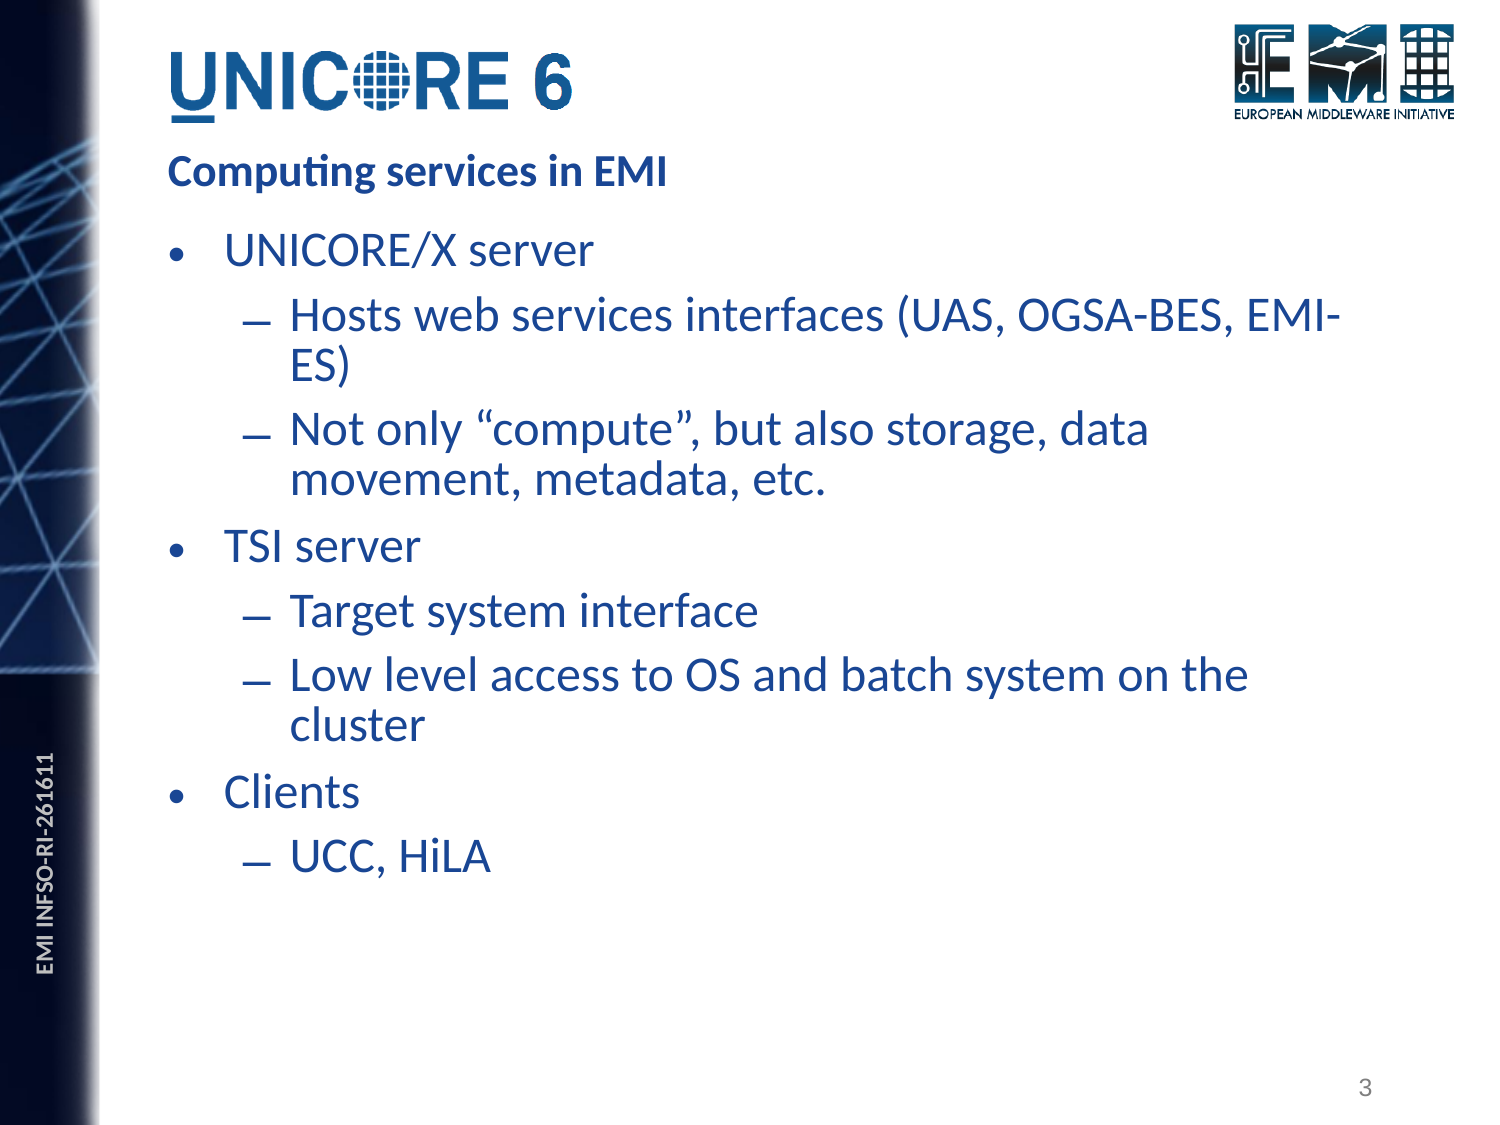

Computing services in EMI
# UNICORE/X server
Hosts web services interfaces (UAS, OGSA-BES, EMI-ES)
Not only “compute”, but also storage, data movement, metadata, etc.
TSI server
Target system interface
Low level access to OS and batch system on the cluster
Clients
UCC, HiLA